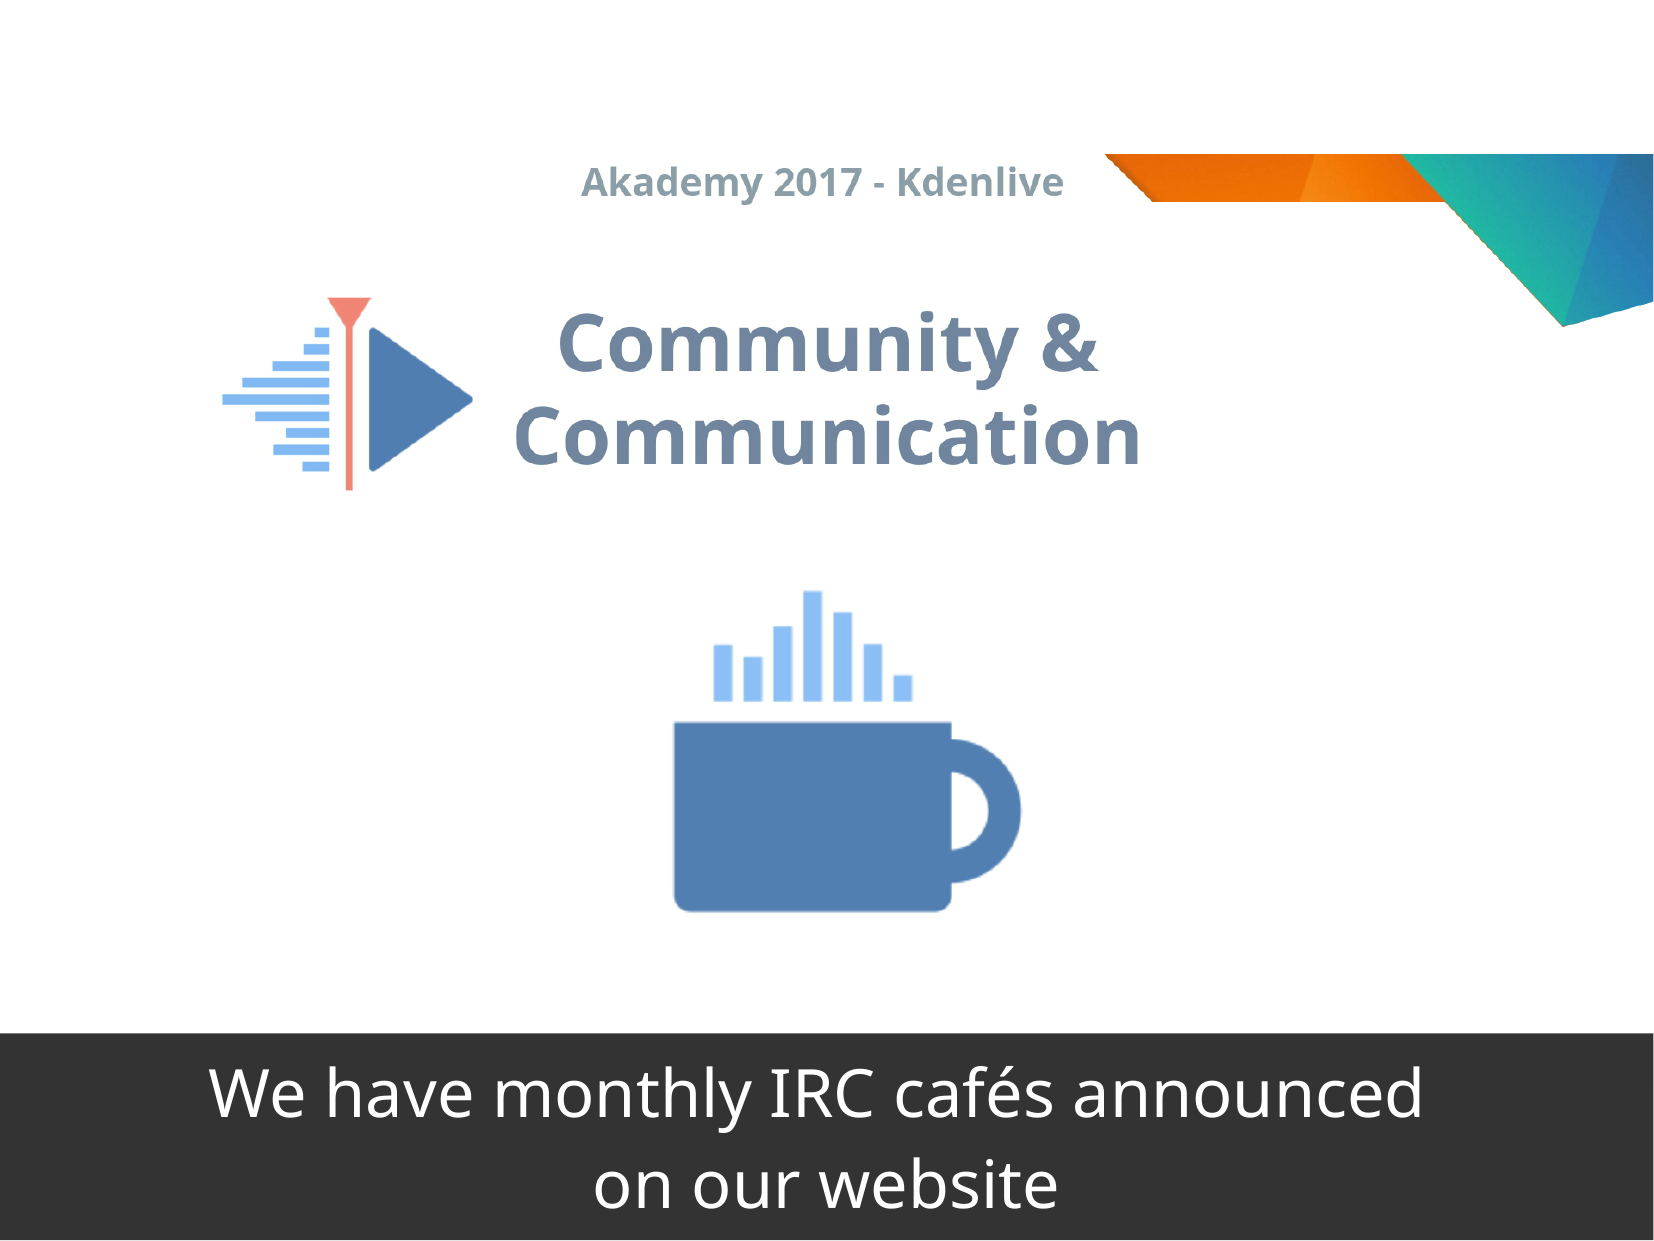

# We have monthly IRC cafés announced on our website